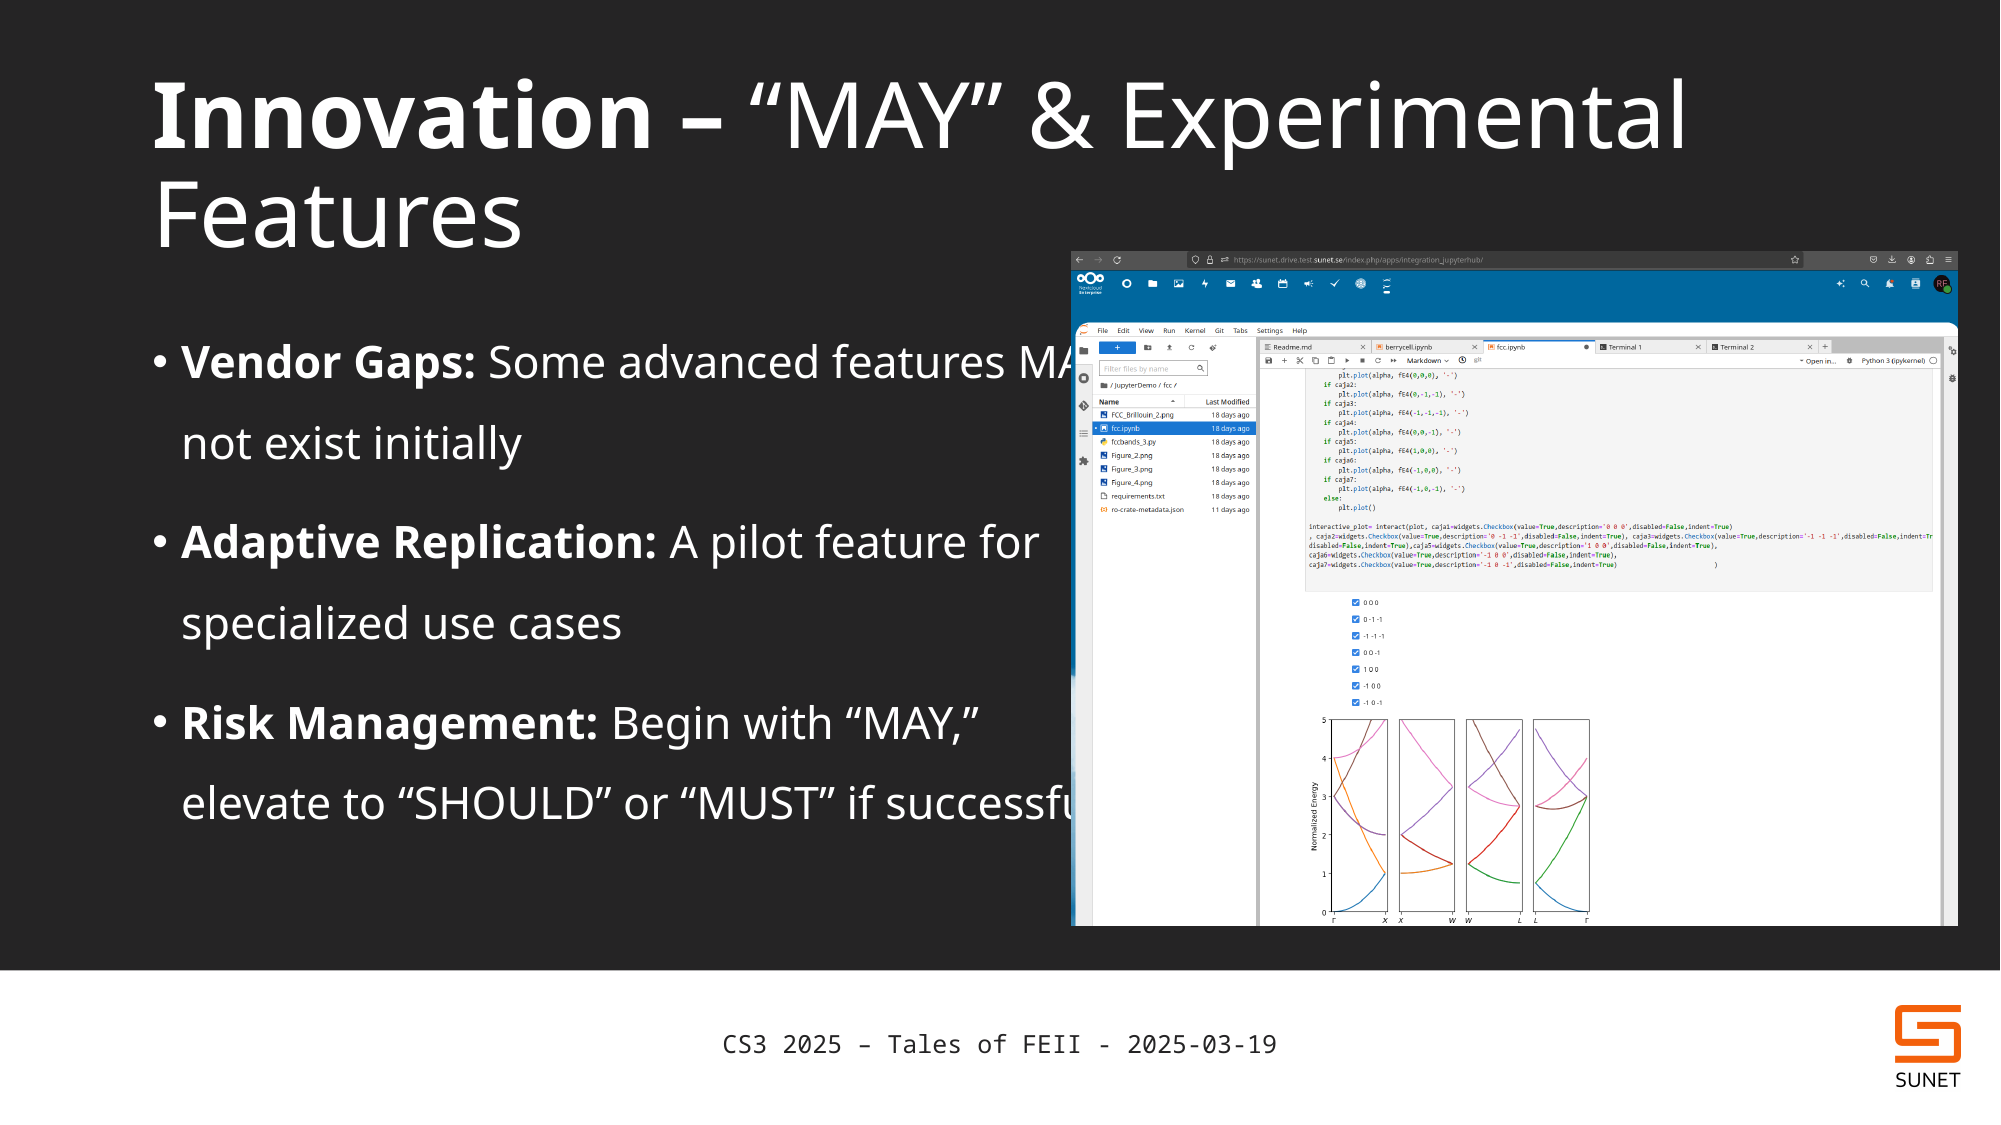

# Innovation – “MAY” & Experimental Features
Vendor Gaps: Some advanced features MAY not exist initially
Adaptive Replication: A pilot feature for specialized use cases
Risk Management: Begin with “MAY,” elevate to “SHOULD” or “MUST” if successful
CS3 2025 – Tales of FEII - 2025-03-19